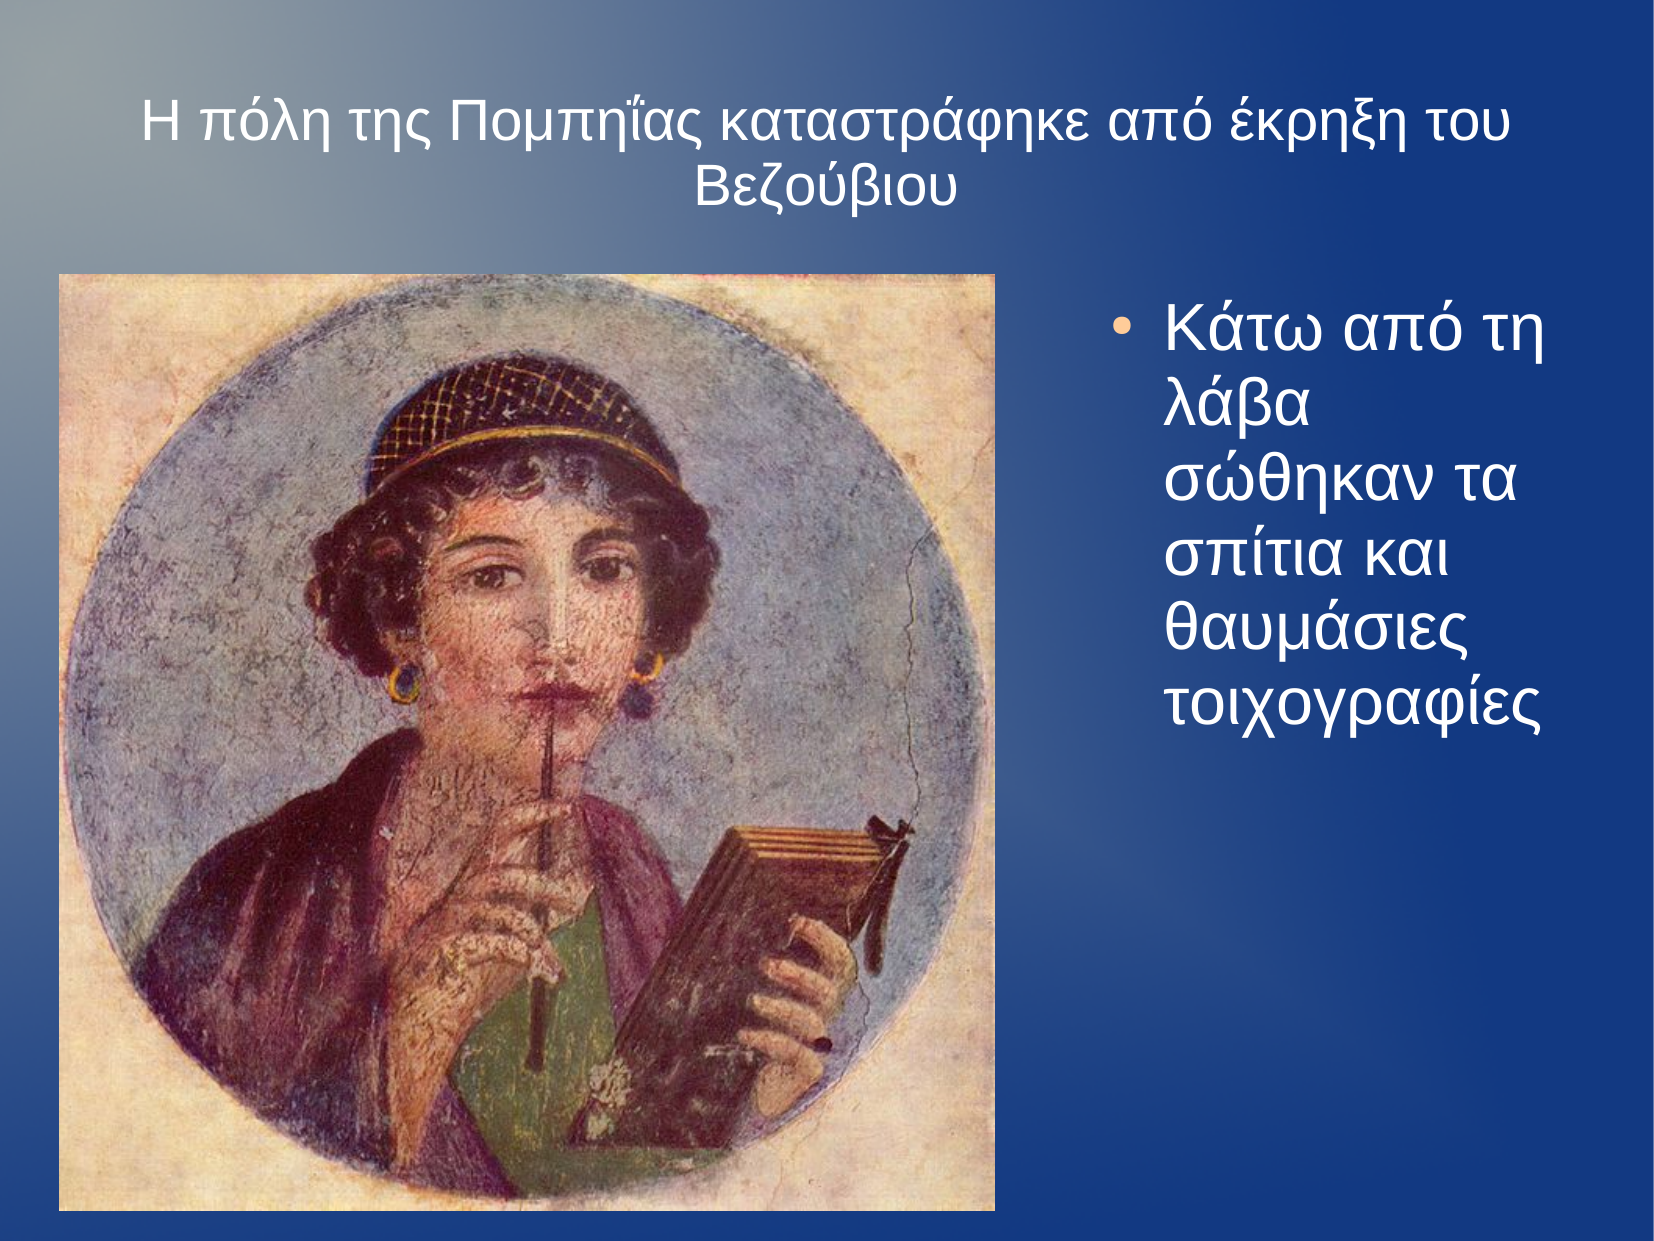

# Η πόλη της Πομπηΐας καταστράφηκε από έκρηξη του Βεζούβιου
Κάτω από τη λάβα σώθηκαν τα σπίτια και θαυμάσιες τοιχογραφίες